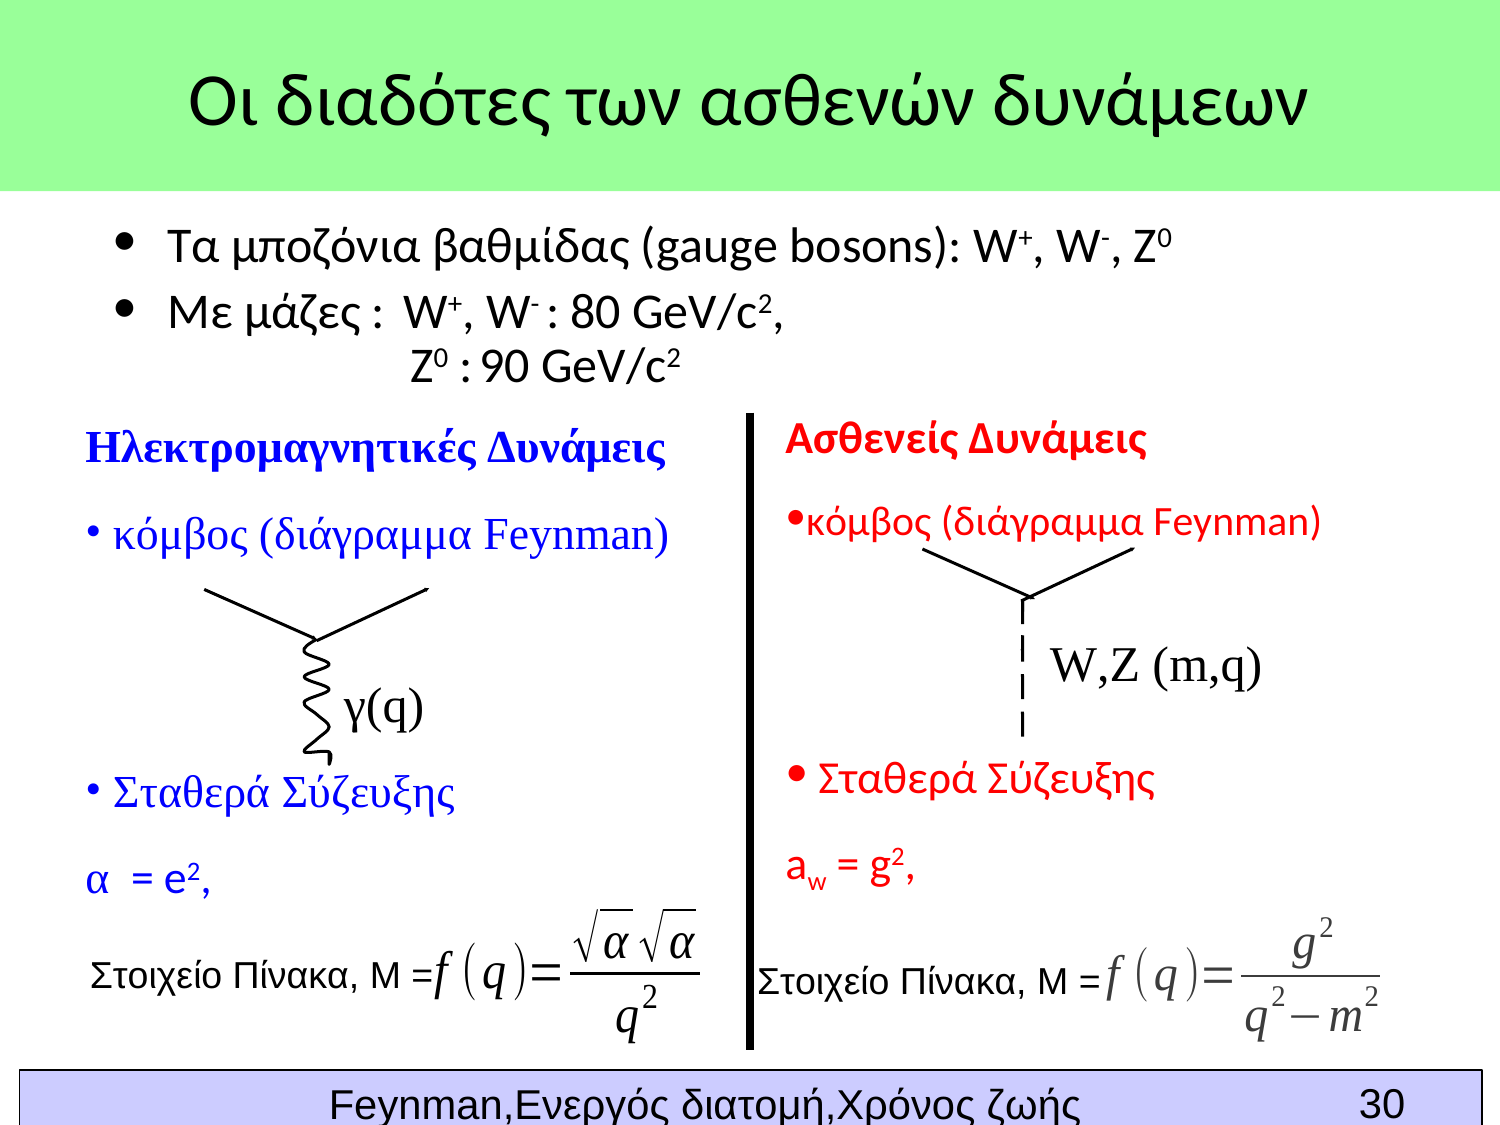

Οι διαδότες των ασθενών δυνάμεων
Τα μποζόνια βαθμίδας (gauge bosons): W+, W-, Z0
Με μάζες : W+, W- : 80 GeV/c2, 			 	Z0 : 90 GeV/c2
Ασθενείς Δυνάμεις
κόμβος (διάγραμμα Feynman)
 Σταθερά Σύζευξης
aw = g2,
Ηλεκτρομαγνητικές Δυνάμεις
 κόμβος (διάγραμμα Feynman)
 Σταθερά Σύζευξης
α = e2,
W,Z (m,q)
γ(q)
Στοιχείο Πίνακα, Μ =
Στοιχείο Πίνακα, Μ =
30
Feynman,Eνεργός διατομή,Xρόνος ζωής